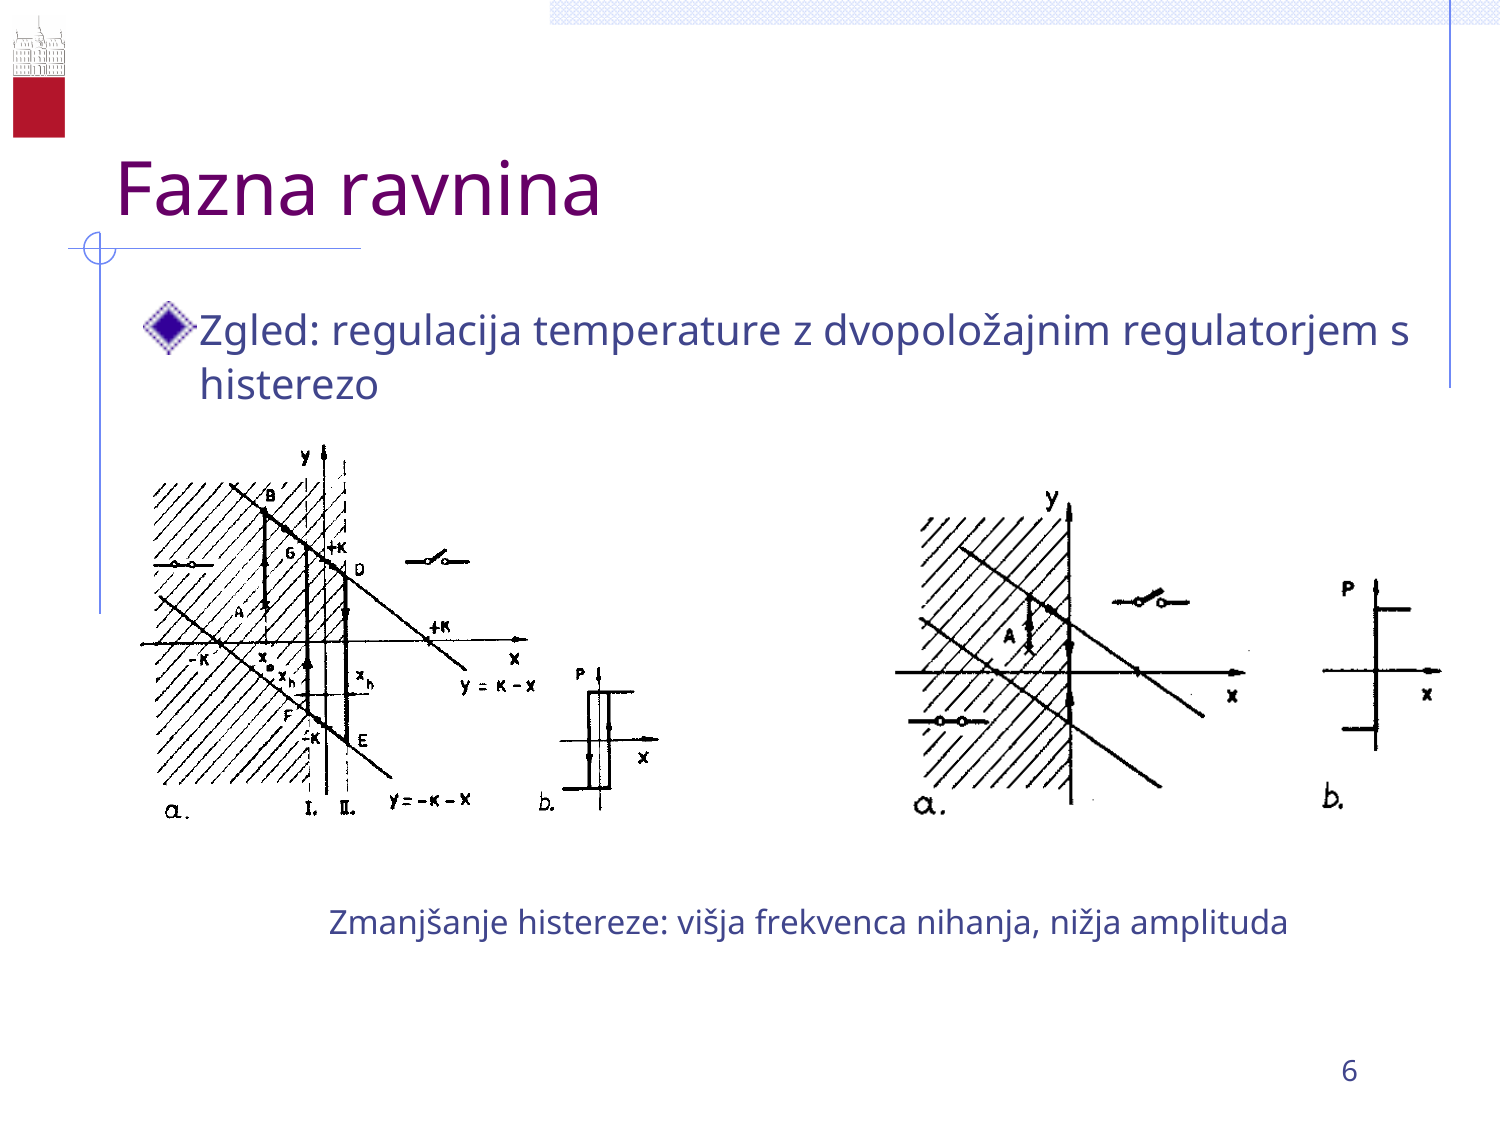

Fazna ravnina
# Zgled: regulacija temperature z dvopoložajnim regulatorjem s histerezo
Zmanjšanje histereze: višja frekvenca nihanja, nižja amplituda